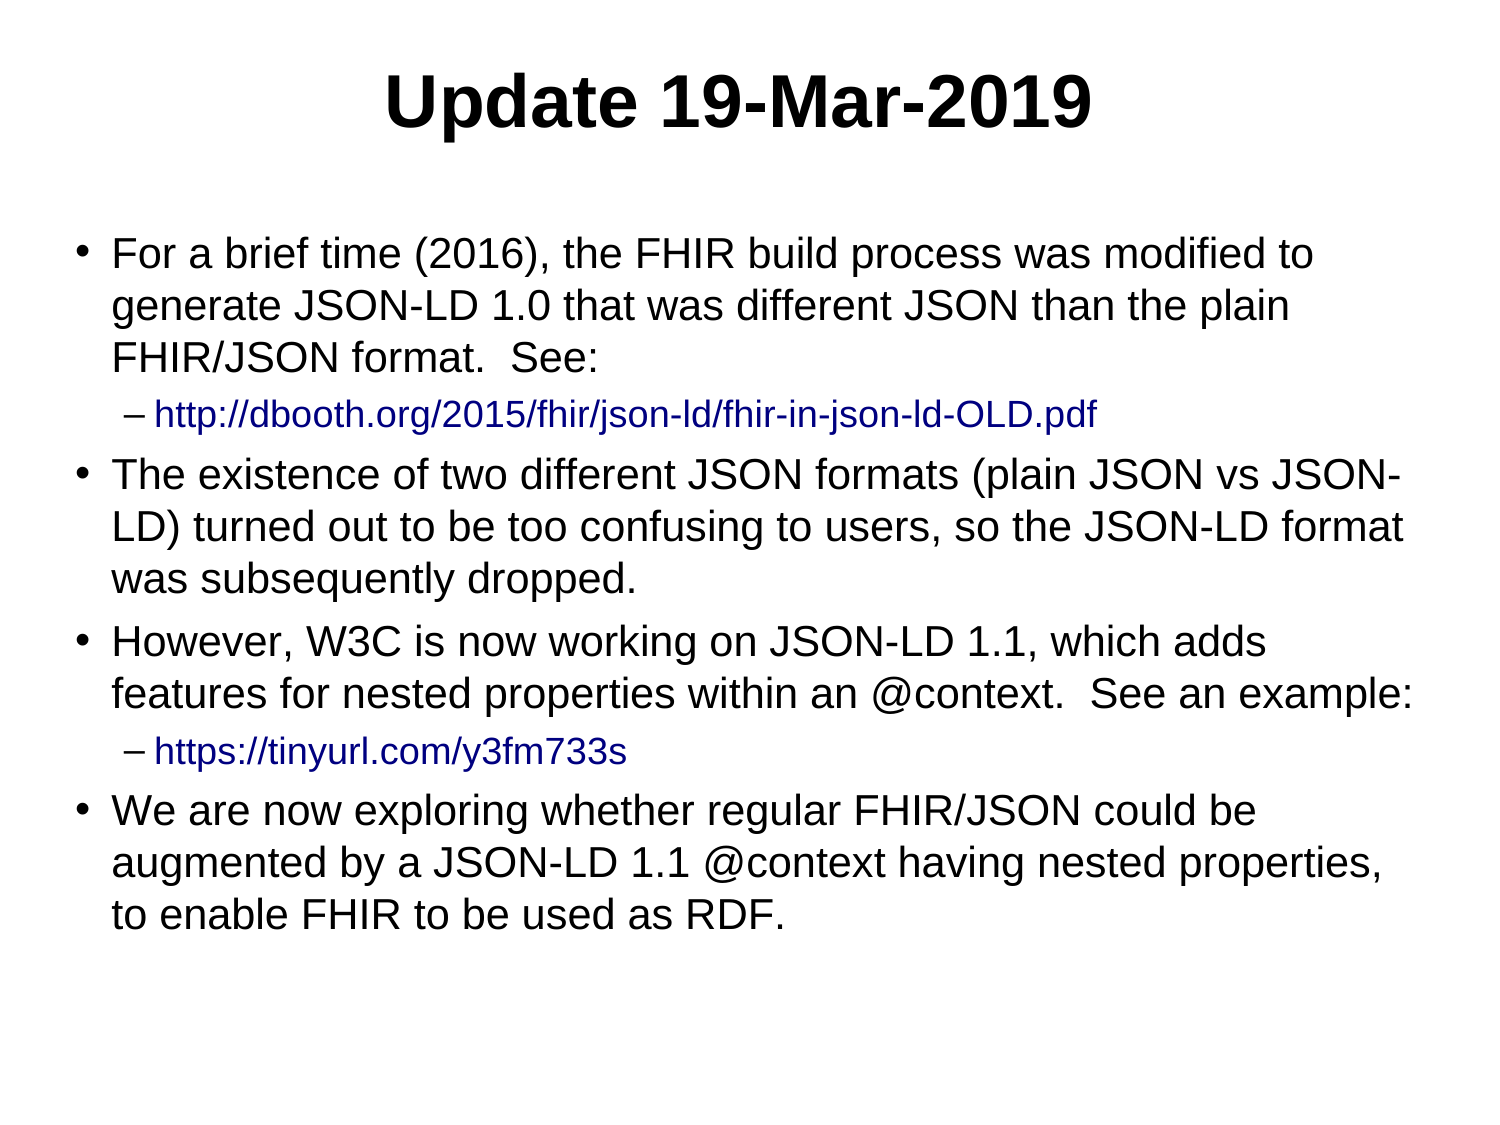

# Update 19-Mar-2019
For a brief time (2016), the FHIR build process was modified to generate JSON-LD 1.0 that was different JSON than the plain FHIR/JSON format. See:
http://dbooth.org/2015/fhir/json-ld/fhir-in-json-ld-OLD.pdf
The existence of two different JSON formats (plain JSON vs JSON-LD) turned out to be too confusing to users, so the JSON-LD format was subsequently dropped.
However, W3C is now working on JSON-LD 1.1, which adds features for nested properties within an @context. See an example:
https://tinyurl.com/y3fm733s
We are now exploring whether regular FHIR/JSON could be augmented by a JSON-LD 1.1 @context having nested properties, to enable FHIR to be used as RDF.